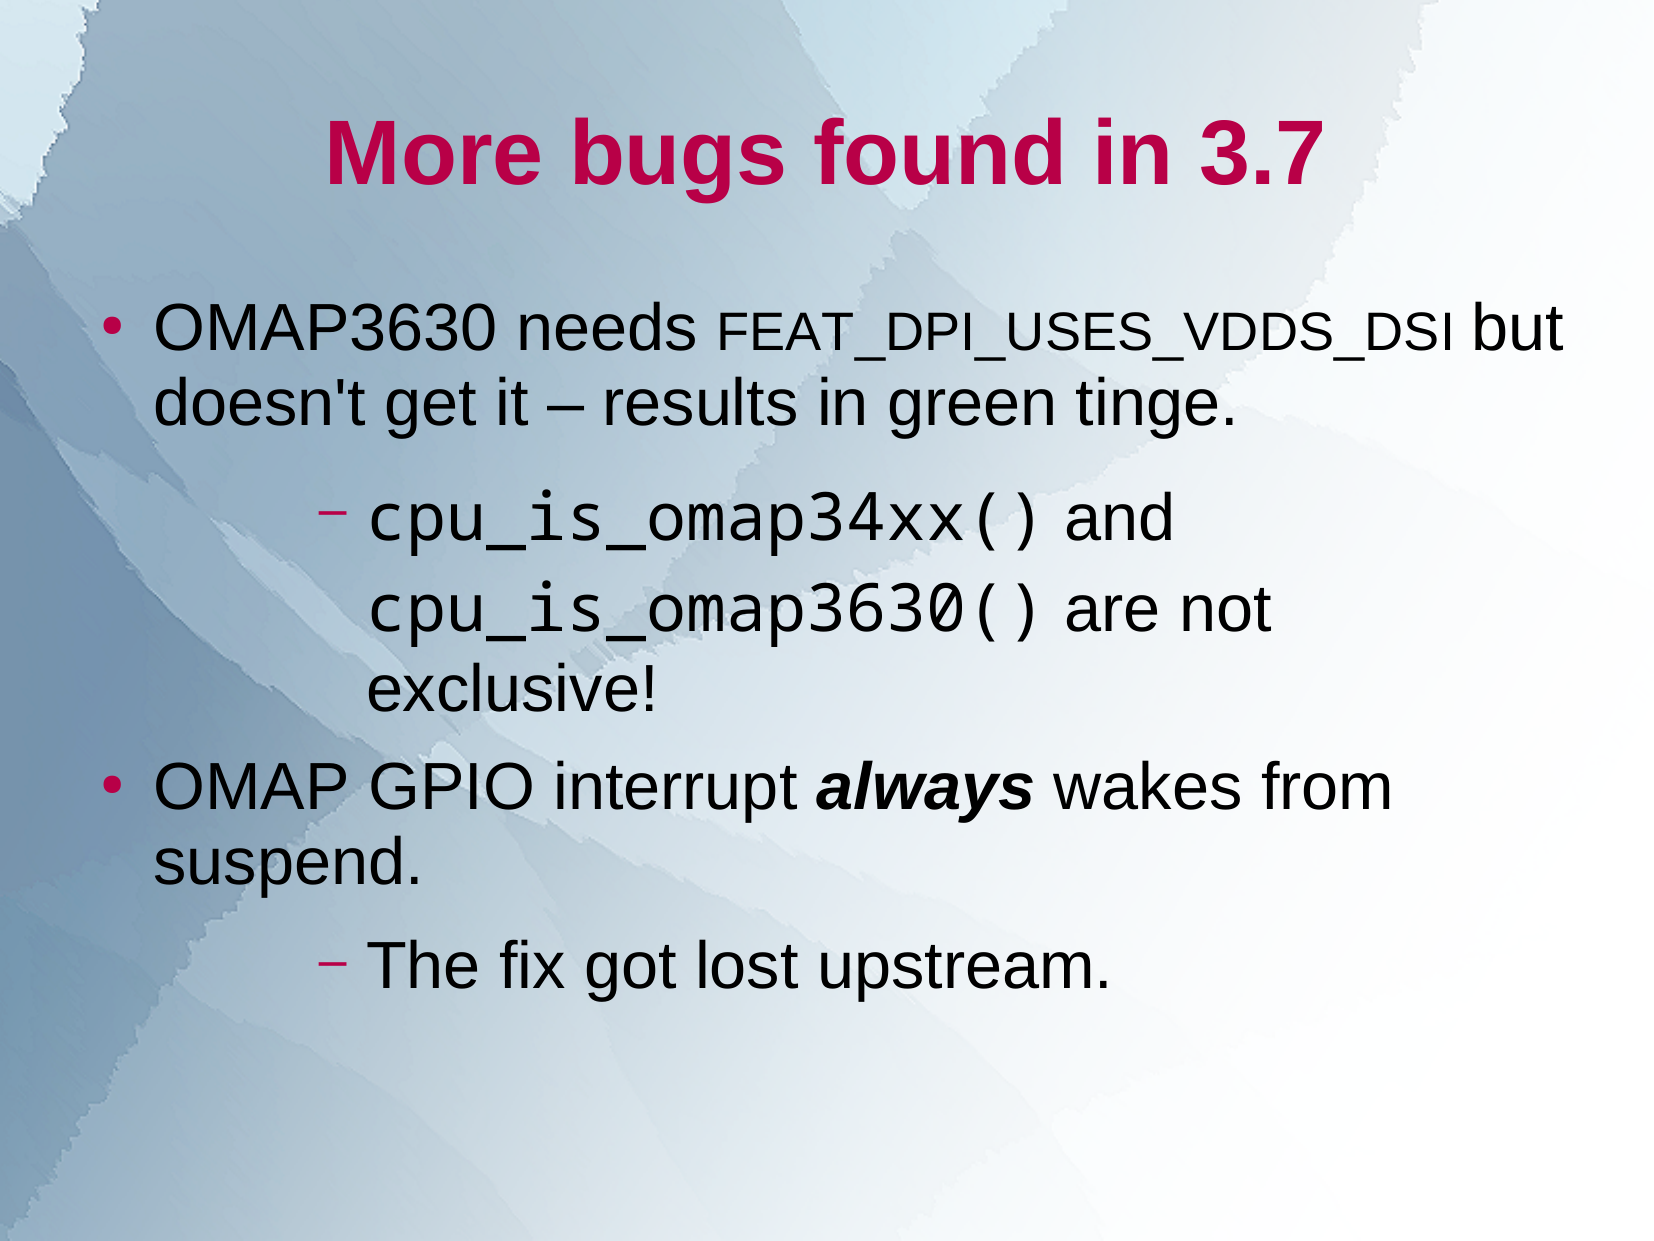

# More bugs found in 3.7
OMAP3630 needs FEAT_DPI_USES_VDDS_DSI but doesn't get it – results in green tinge.
cpu_is_omap34xx() and cpu_is_omap3630() are not exclusive!
OMAP GPIO interrupt always wakes from suspend.
The fix got lost upstream.